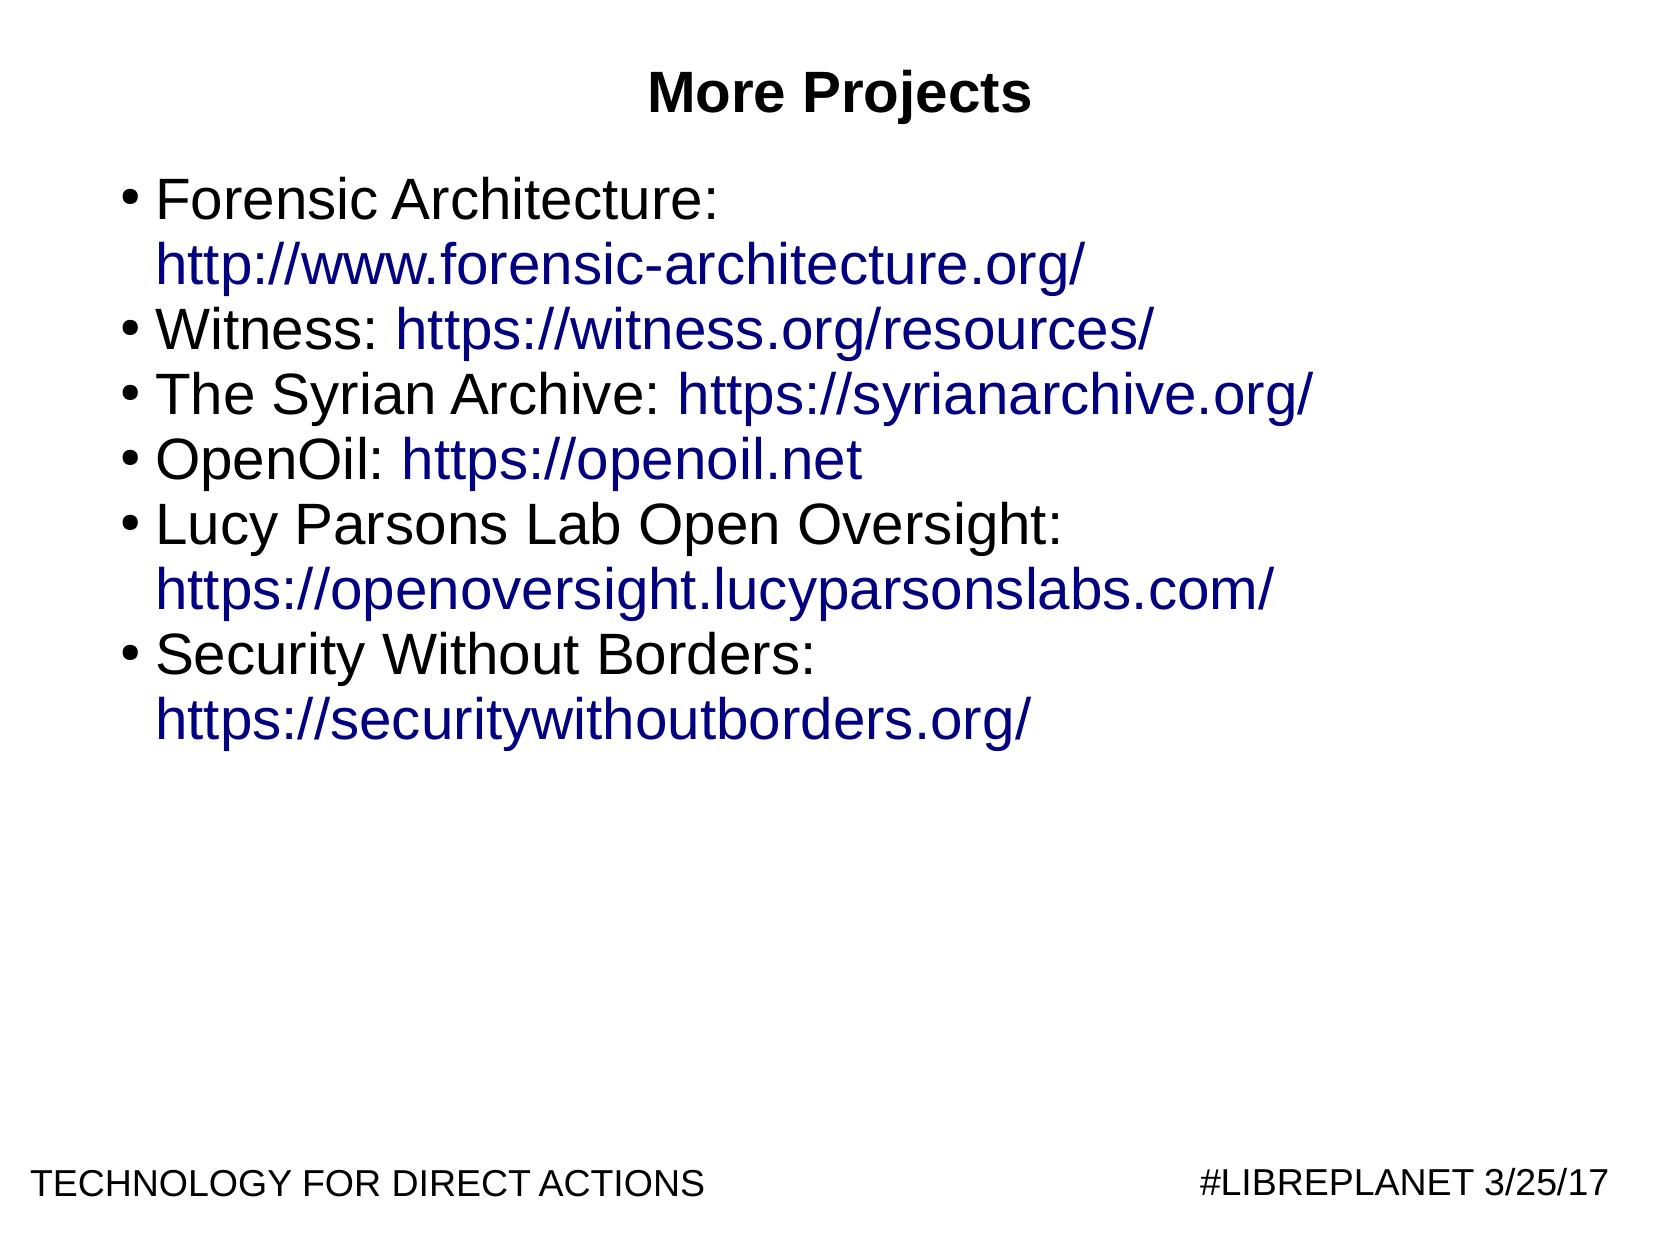

More Projects
Forensic Architecture: http://www.forensic-architecture.org/
Witness: https://witness.org/resources/
The Syrian Archive: https://syrianarchive.org/
OpenOil: https://openoil.net
Lucy Parsons Lab Open Oversight: https://openoversight.lucyparsonslabs.com/
Security Without Borders: https://securitywithoutborders.org/
# TECHNOLOGY FOR DIRECT ACTIONS
#LIBREPLANET 3/25/17